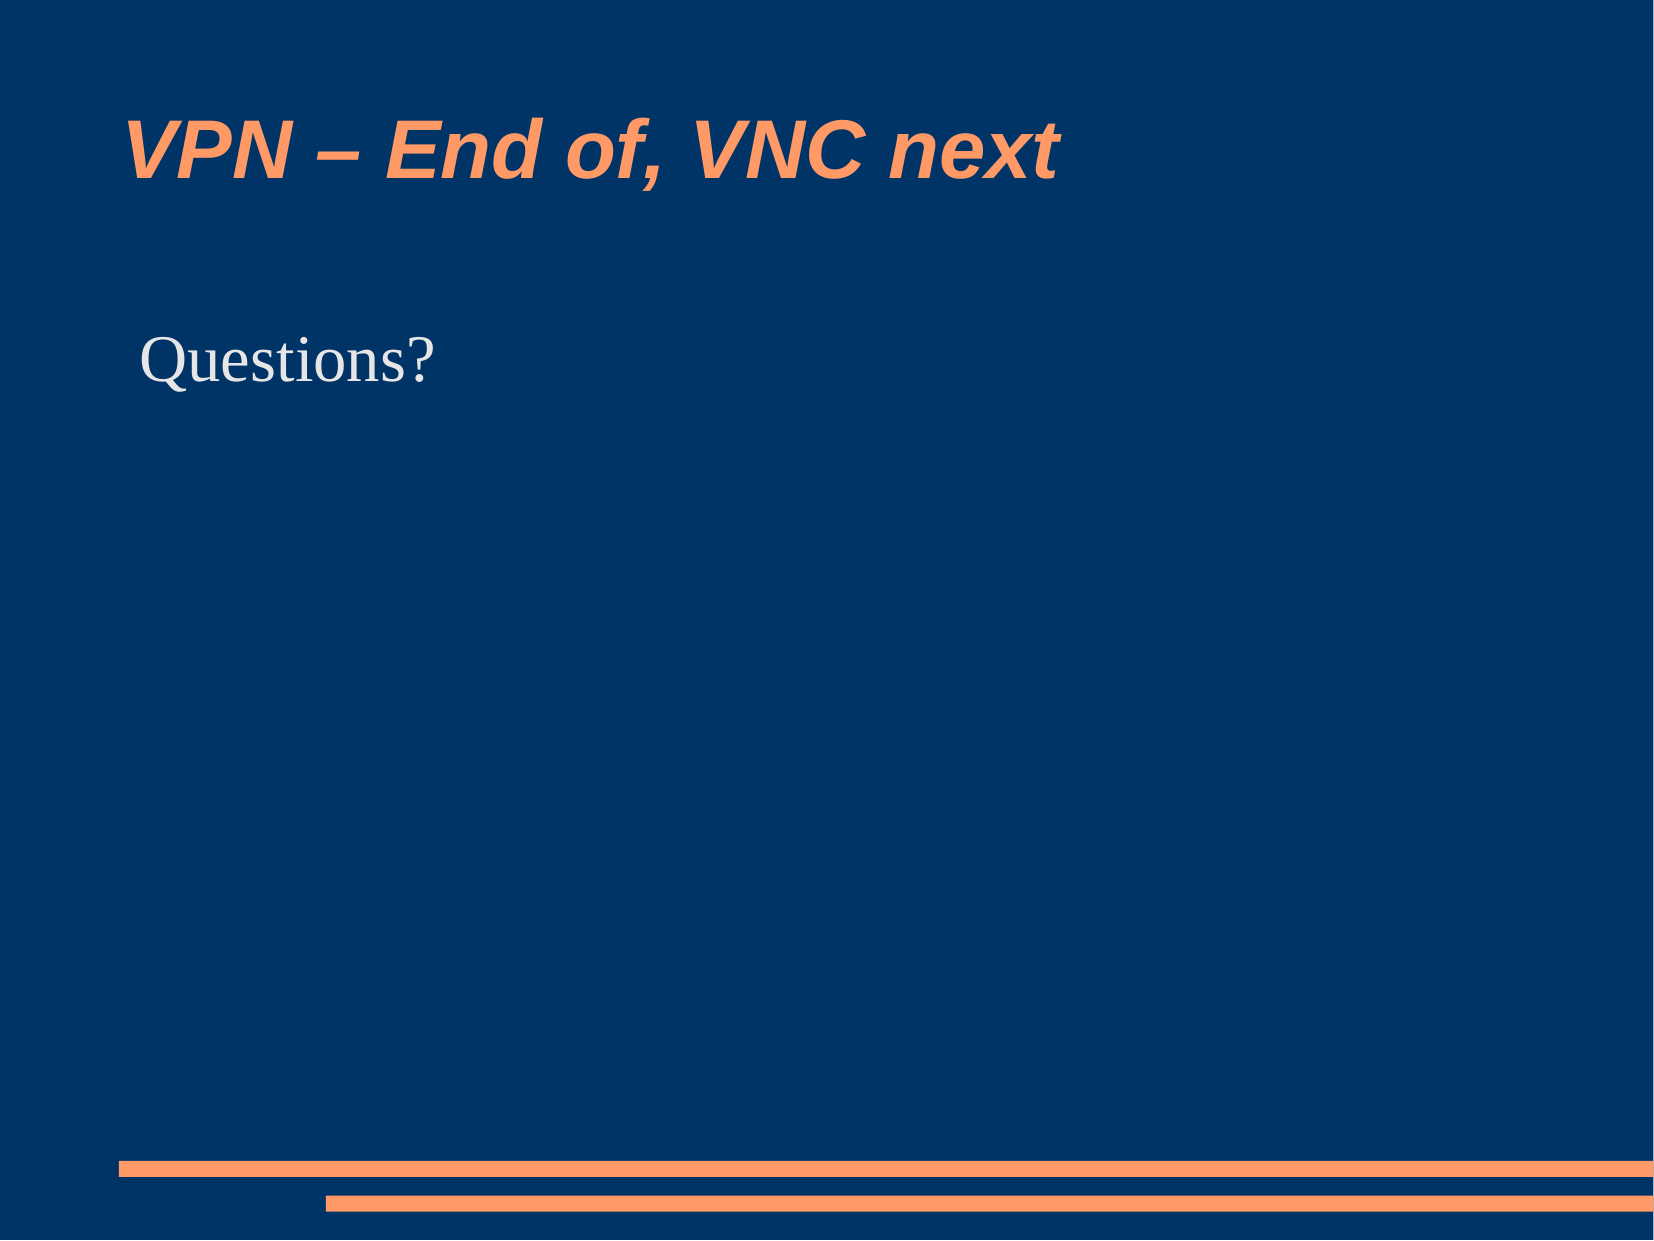

# VPN – End of, VNC next
Questions?